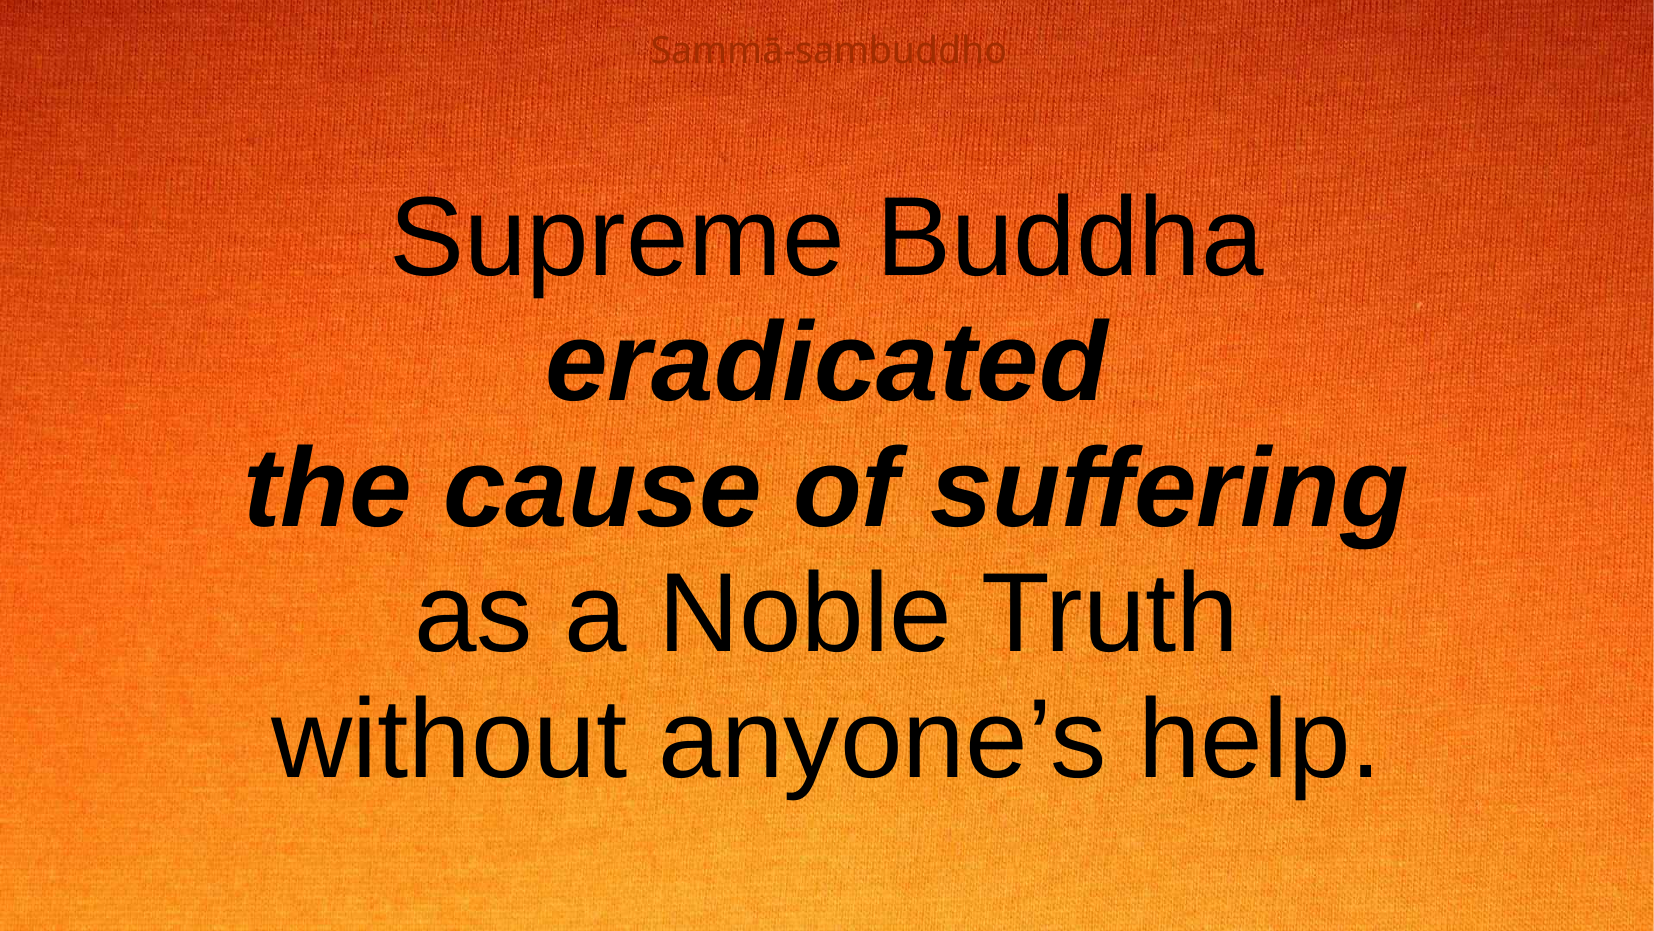

Sammā-sambuddho
# Supreme Buddha
 eradicated
the cause of suffering
as a Noble Truth
without anyone’s help.